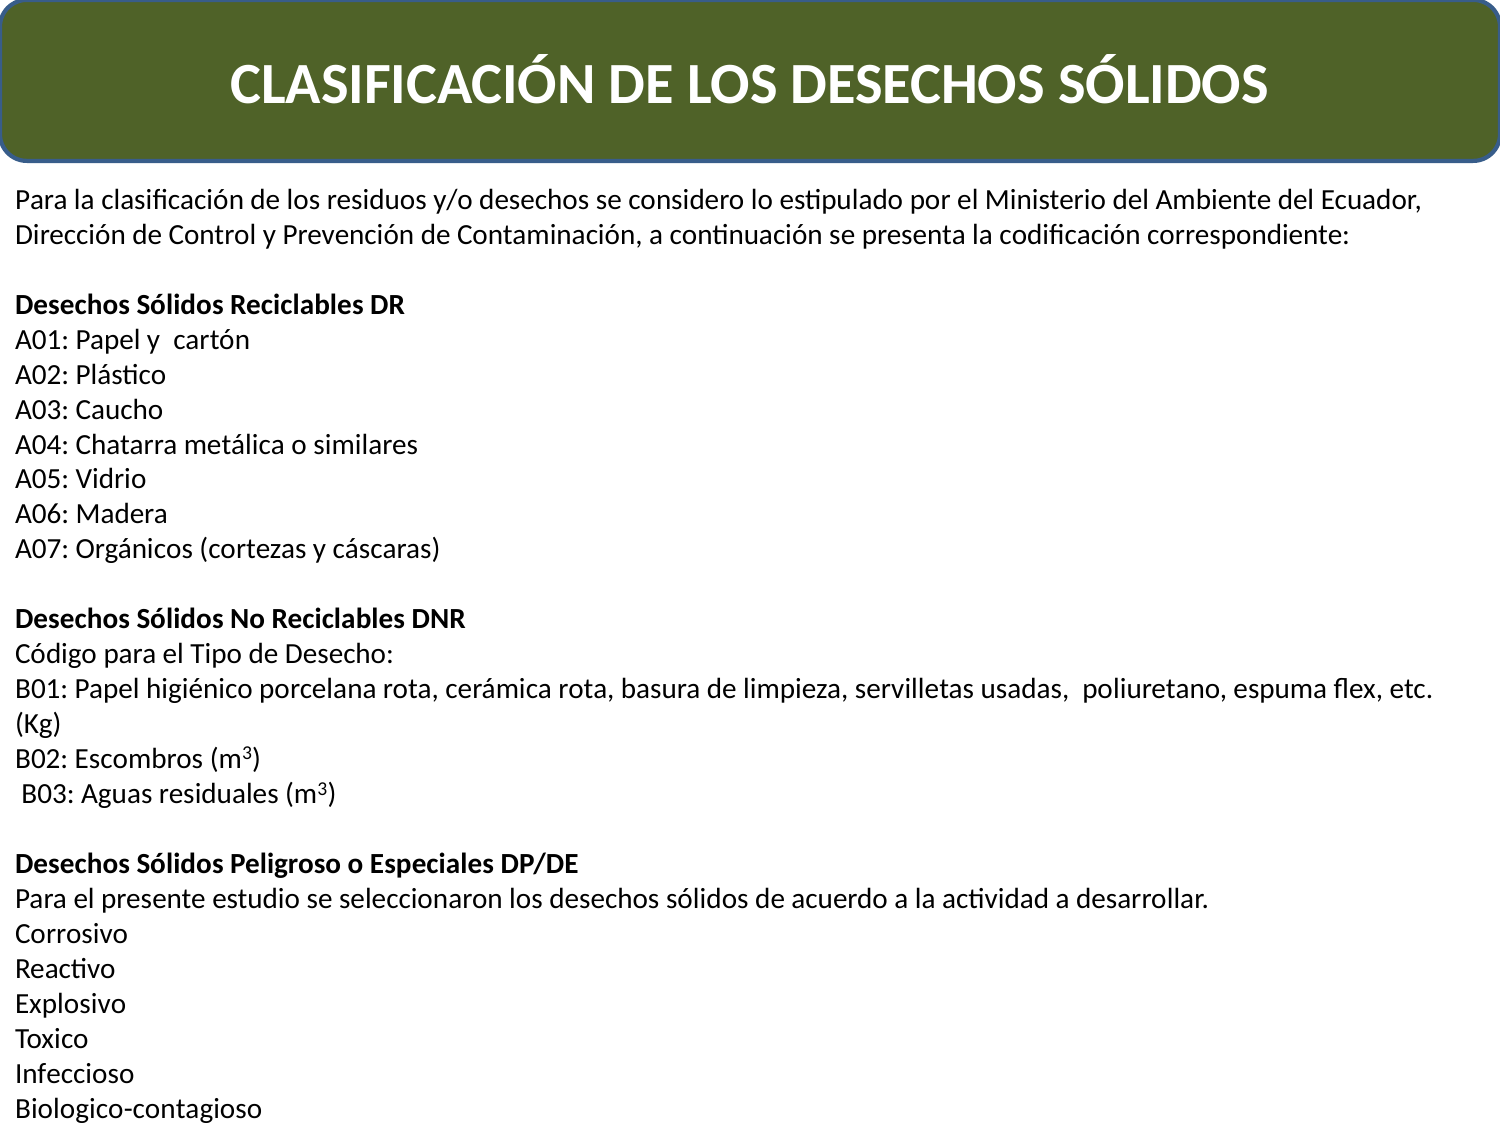

CLASIFICACIÓN DE LOS DESECHOS SÓLIDOS
Para la clasificación de los residuos y/o desechos se considero lo estipulado por el Ministerio del Ambiente del Ecuador, Dirección de Control y Prevención de Contaminación, a continuación se presenta la codificación correspondiente:
Desechos Sólidos Reciclables DR
A01: Papel y cartón
A02: Plástico
A03: Caucho
A04: Chatarra metálica o similares
A05: Vidrio
A06: Madera
A07: Orgánicos (cortezas y cáscaras)
Desechos Sólidos No Reciclables DNR
Código para el Tipo de Desecho:
B01: Papel higiénico porcelana rota, cerámica rota, basura de limpieza, servilletas usadas, poliuretano, espuma flex, etc. (Kg)
B02: Escombros (m3)
 B03: Aguas residuales (m3)
Desechos Sólidos Peligroso o Especiales DP/DE
Para el presente estudio se seleccionaron los desechos sólidos de acuerdo a la actividad a desarrollar.
Corrosivo
Reactivo
Explosivo
Toxico
Infeccioso
Biologico-contagioso